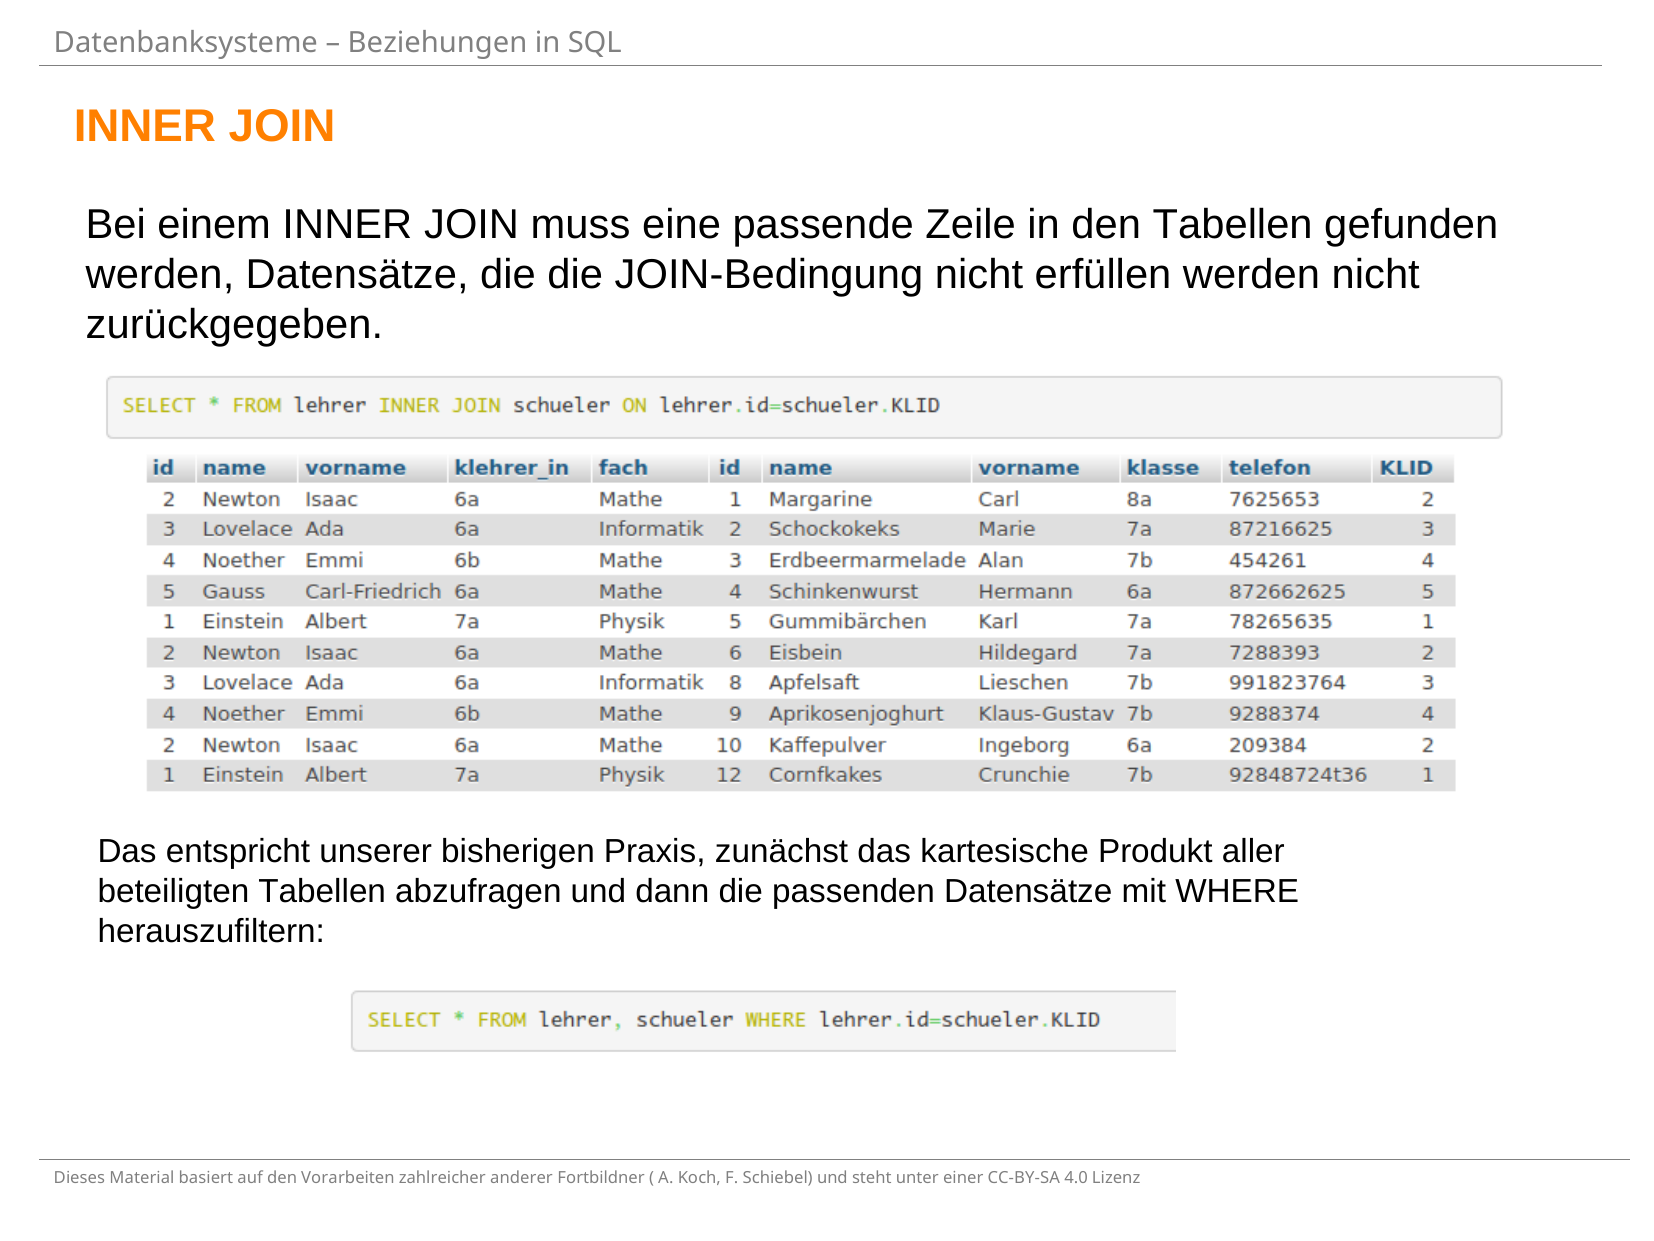

Datenbanksysteme – Beziehungen in SQL
INNER JOIN
Bei einem INNER JOIN muss eine passende Zeile in den Tabellen gefunden werden, Datensätze, die die JOIN-Bedingung nicht erfüllen werden nicht zurückgegeben.
Das entspricht unserer bisherigen Praxis, zunächst das kartesische Produkt aller beteiligten Tabellen abzufragen und dann die passenden Datensätze mit WHERE herauszufiltern: